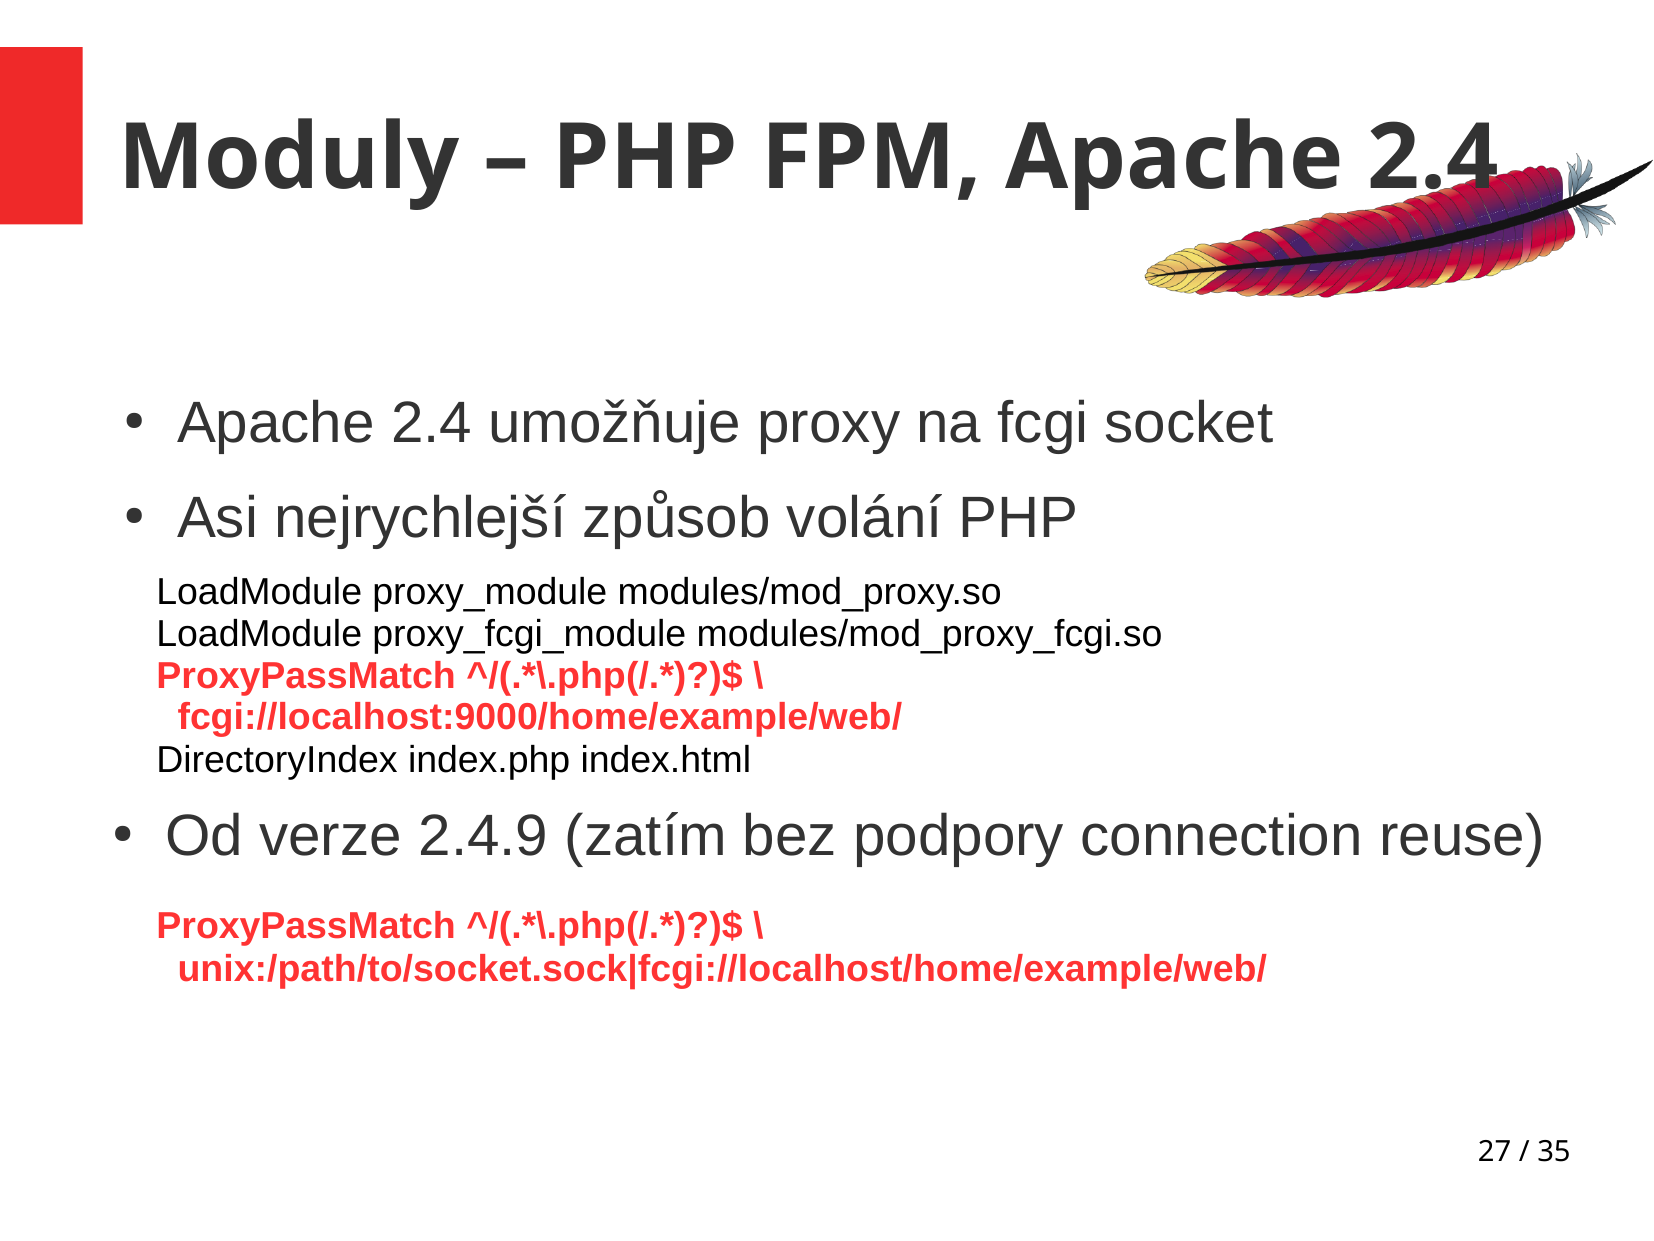

# Moduly – PHP FPM, Apache 2.4
Apache 2.4 umožňuje proxy na fcgi socket
Asi nejrychlejší způsob volání PHP
LoadModule proxy_module modules/mod_proxy.so
LoadModule proxy_fcgi_module modules/mod_proxy_fcgi.so
ProxyPassMatch ^/(.*\.php(/.*)?)$ \
 fcgi://localhost:9000/home/example/web/
DirectoryIndex index.php index.html
Od verze 2.4.9 (zatím bez podpory connection reuse)
ProxyPassMatch ^/(.*\.php(/.*)?)$ \
 unix:/path/to/socket.sock|fcgi://localhost/home/example/web/
27